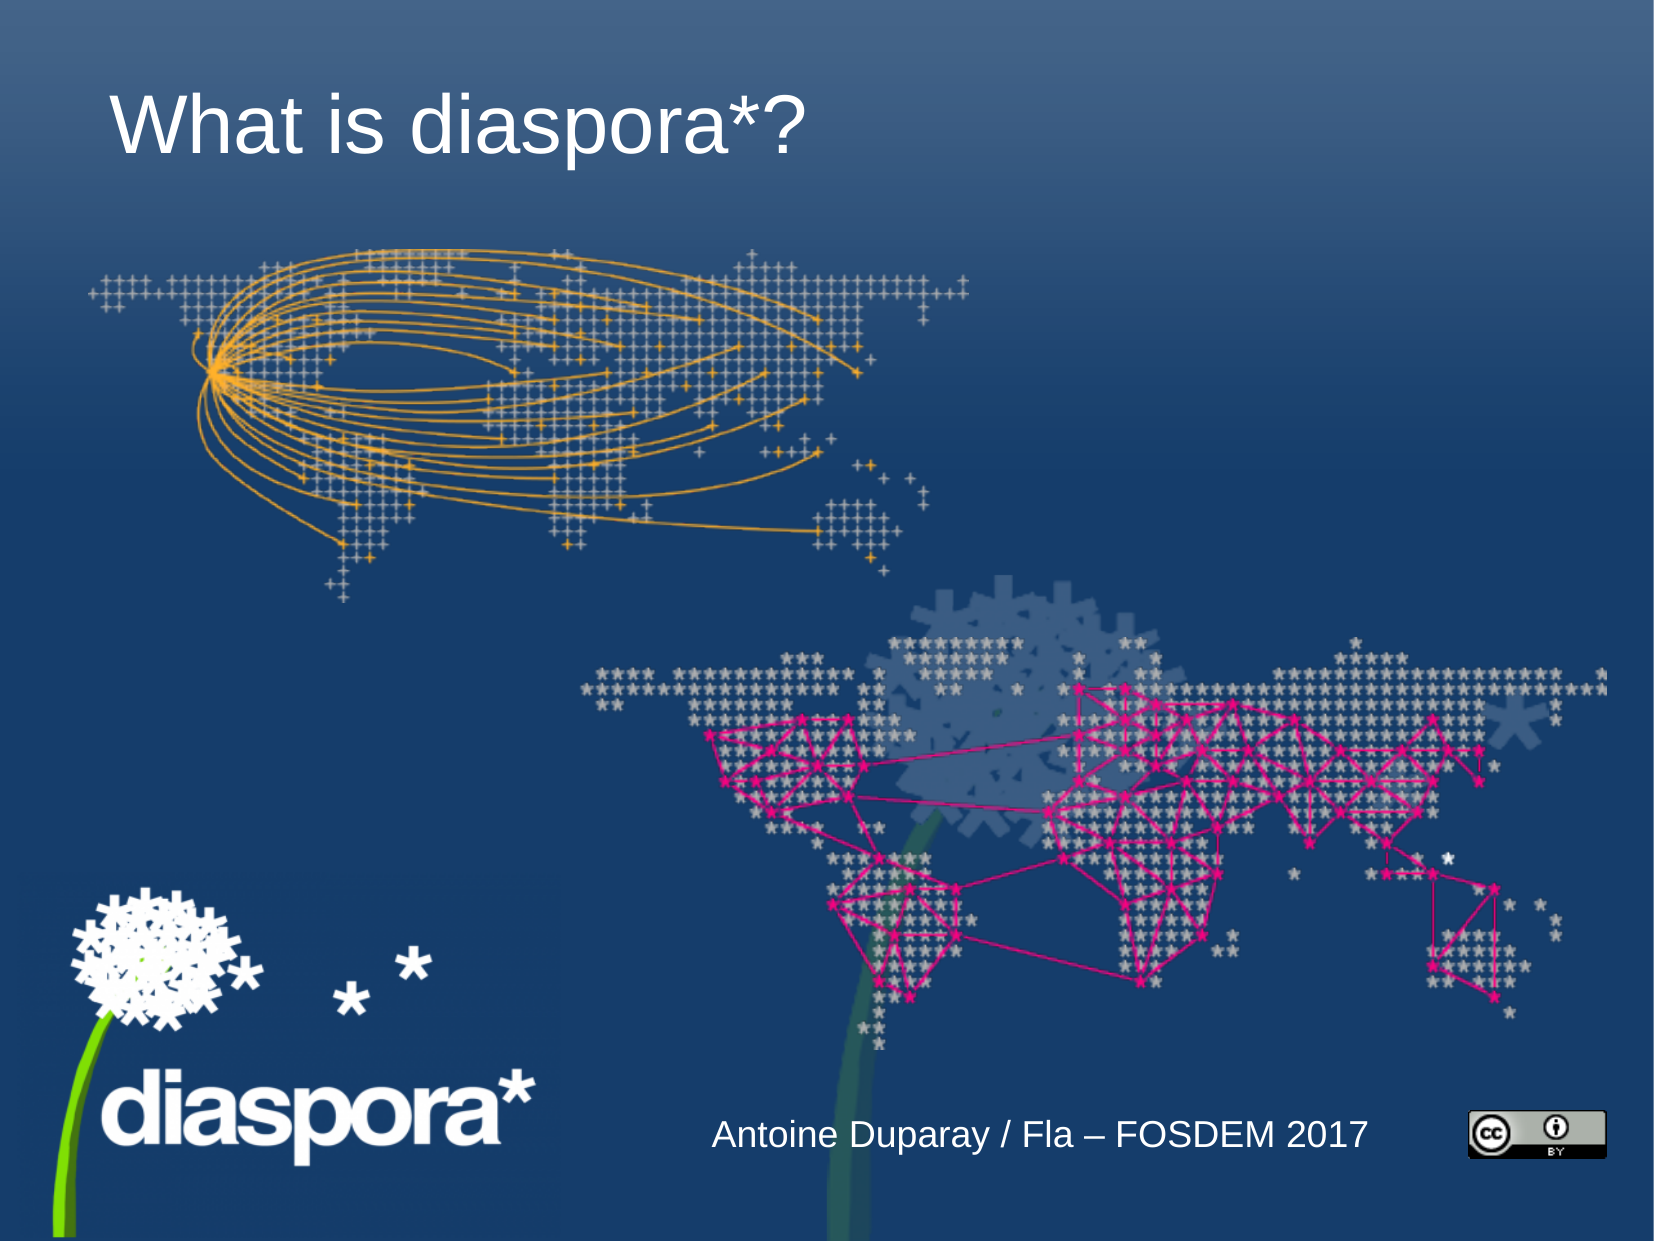

What is diaspora*?
Antoine Duparay / Fla – FOSDEM 2017